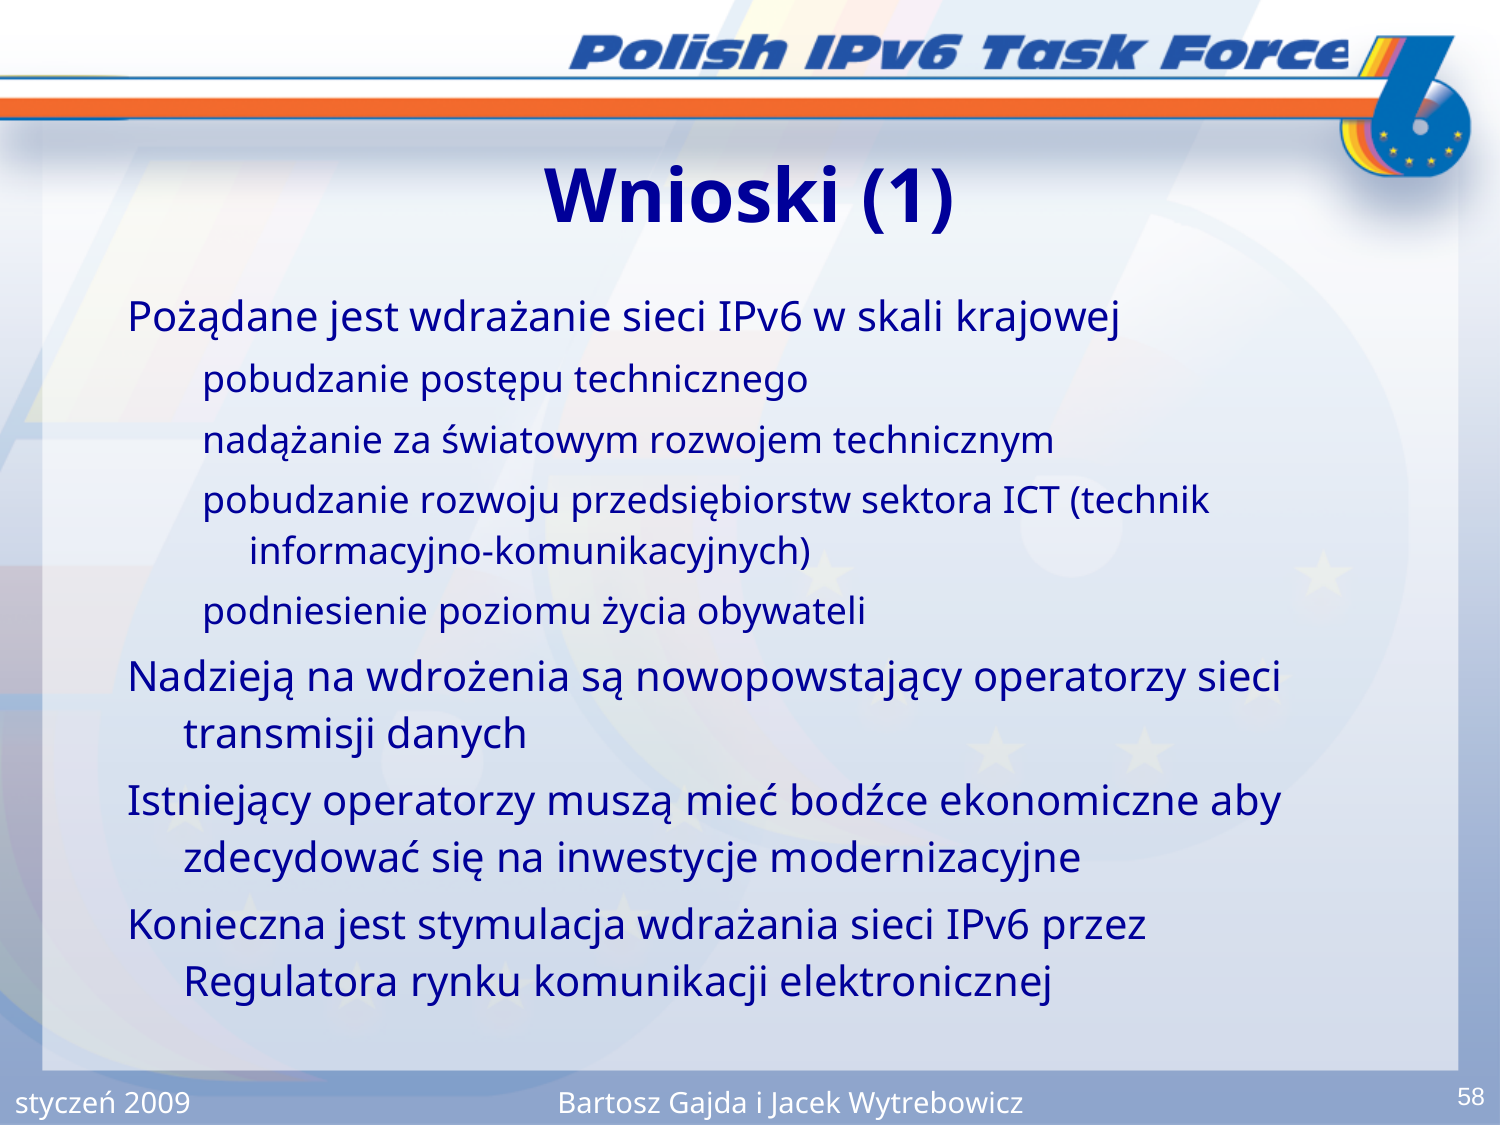

# Wnioski (1)
Pożądane jest wdrażanie sieci IPv6 w skali krajowej
pobudzanie postępu technicznego
nadążanie za światowym rozwojem technicznym
pobudzanie rozwoju przedsiębiorstw sektora ICT (technik informacyjno-komunikacyjnych)
podniesienie poziomu życia obywateli
Nadzieją na wdrożenia są nowopowstający operatorzy sieci transmisji danych
Istniejący operatorzy muszą mieć bodźce ekonomiczne aby zdecydować się na inwestycje modernizacyjne
Konieczna jest stymulacja wdrażania sieci IPv6 przez Regulatora rynku komunikacji elektronicznej
styczeń 2009
Bartosz Gajda i Jacek Wytrebowicz
58